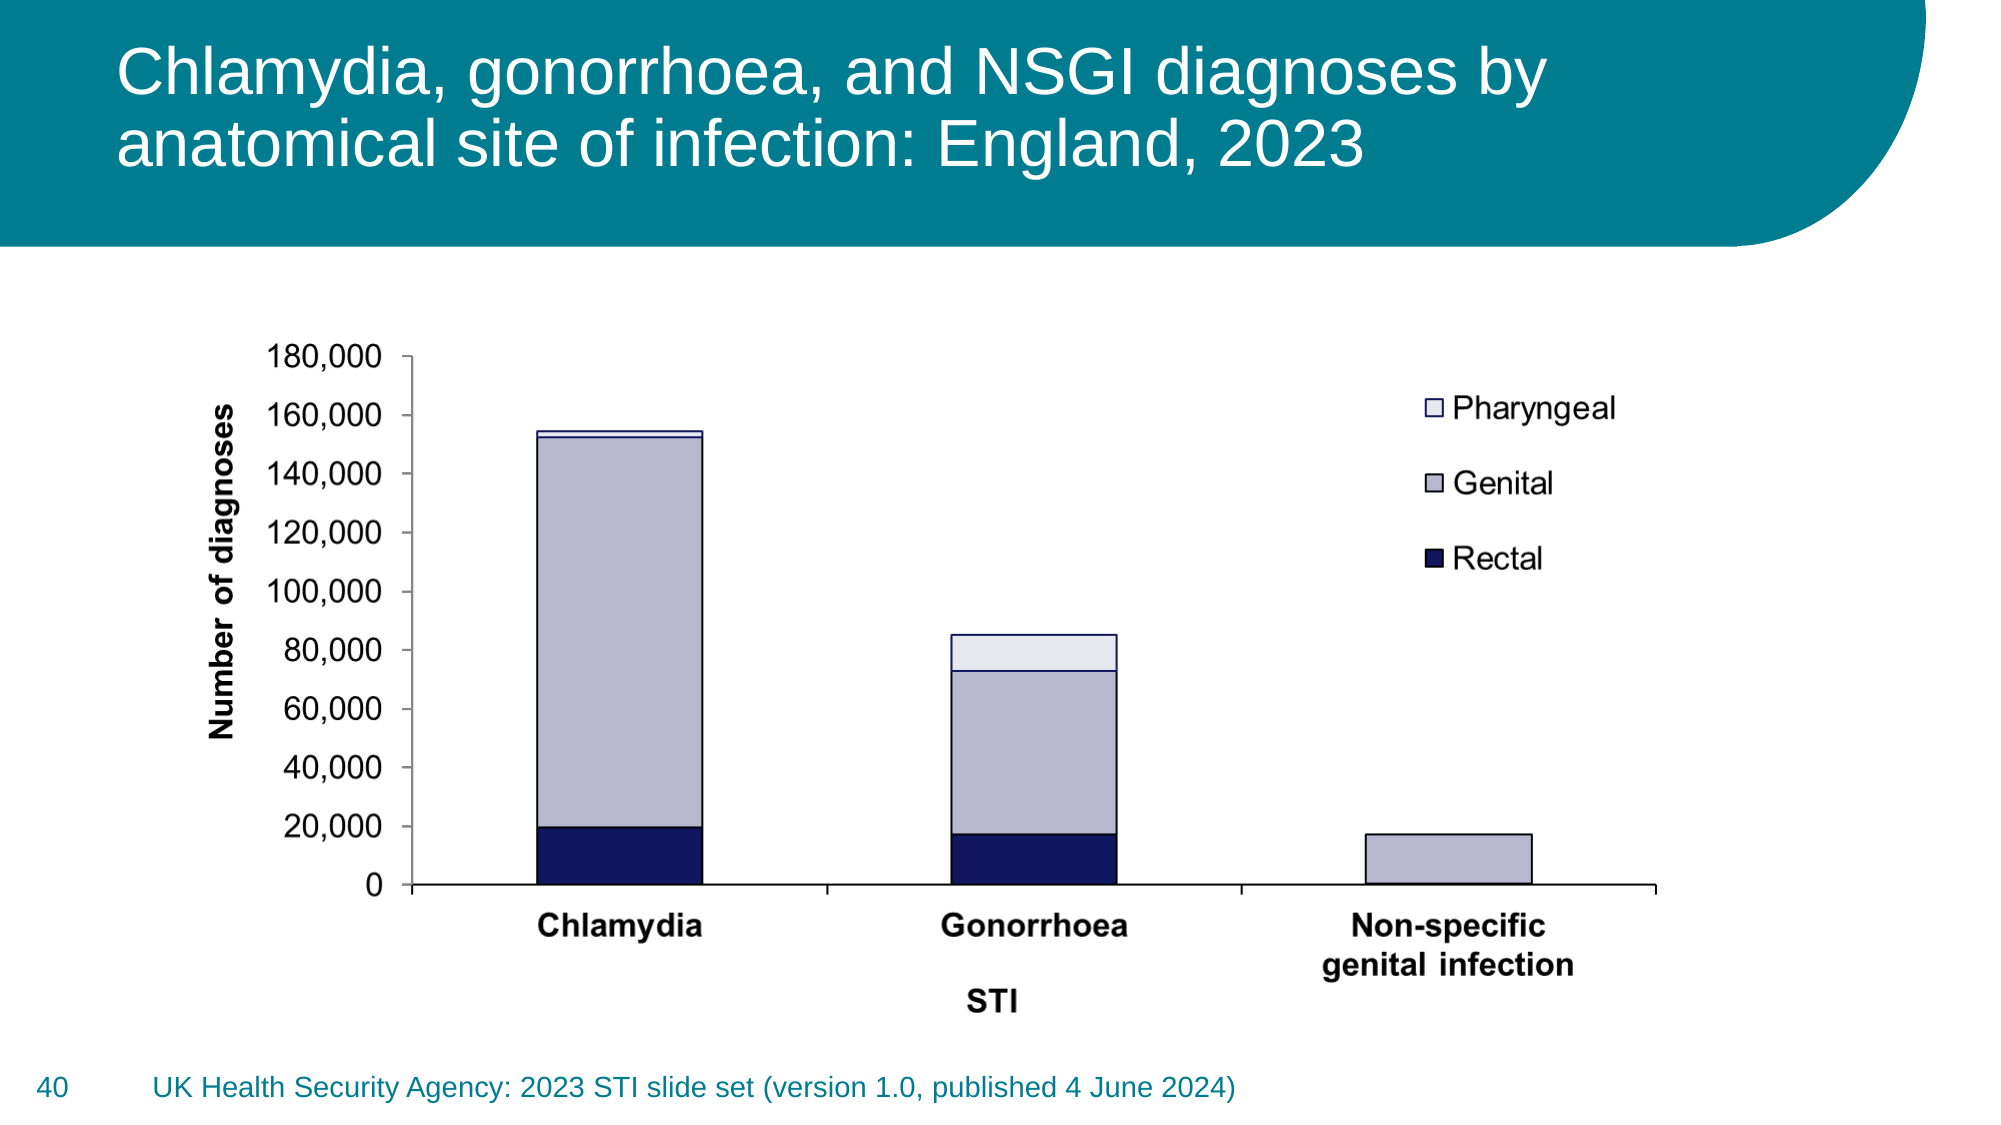

# Chlamydia, gonorrhoea, and NSGI diagnoses by anatomical site of infection: England, 2023
40
UK Health Security Agency: 2023 STI slide set (version 1.0, published 4 June 2024)